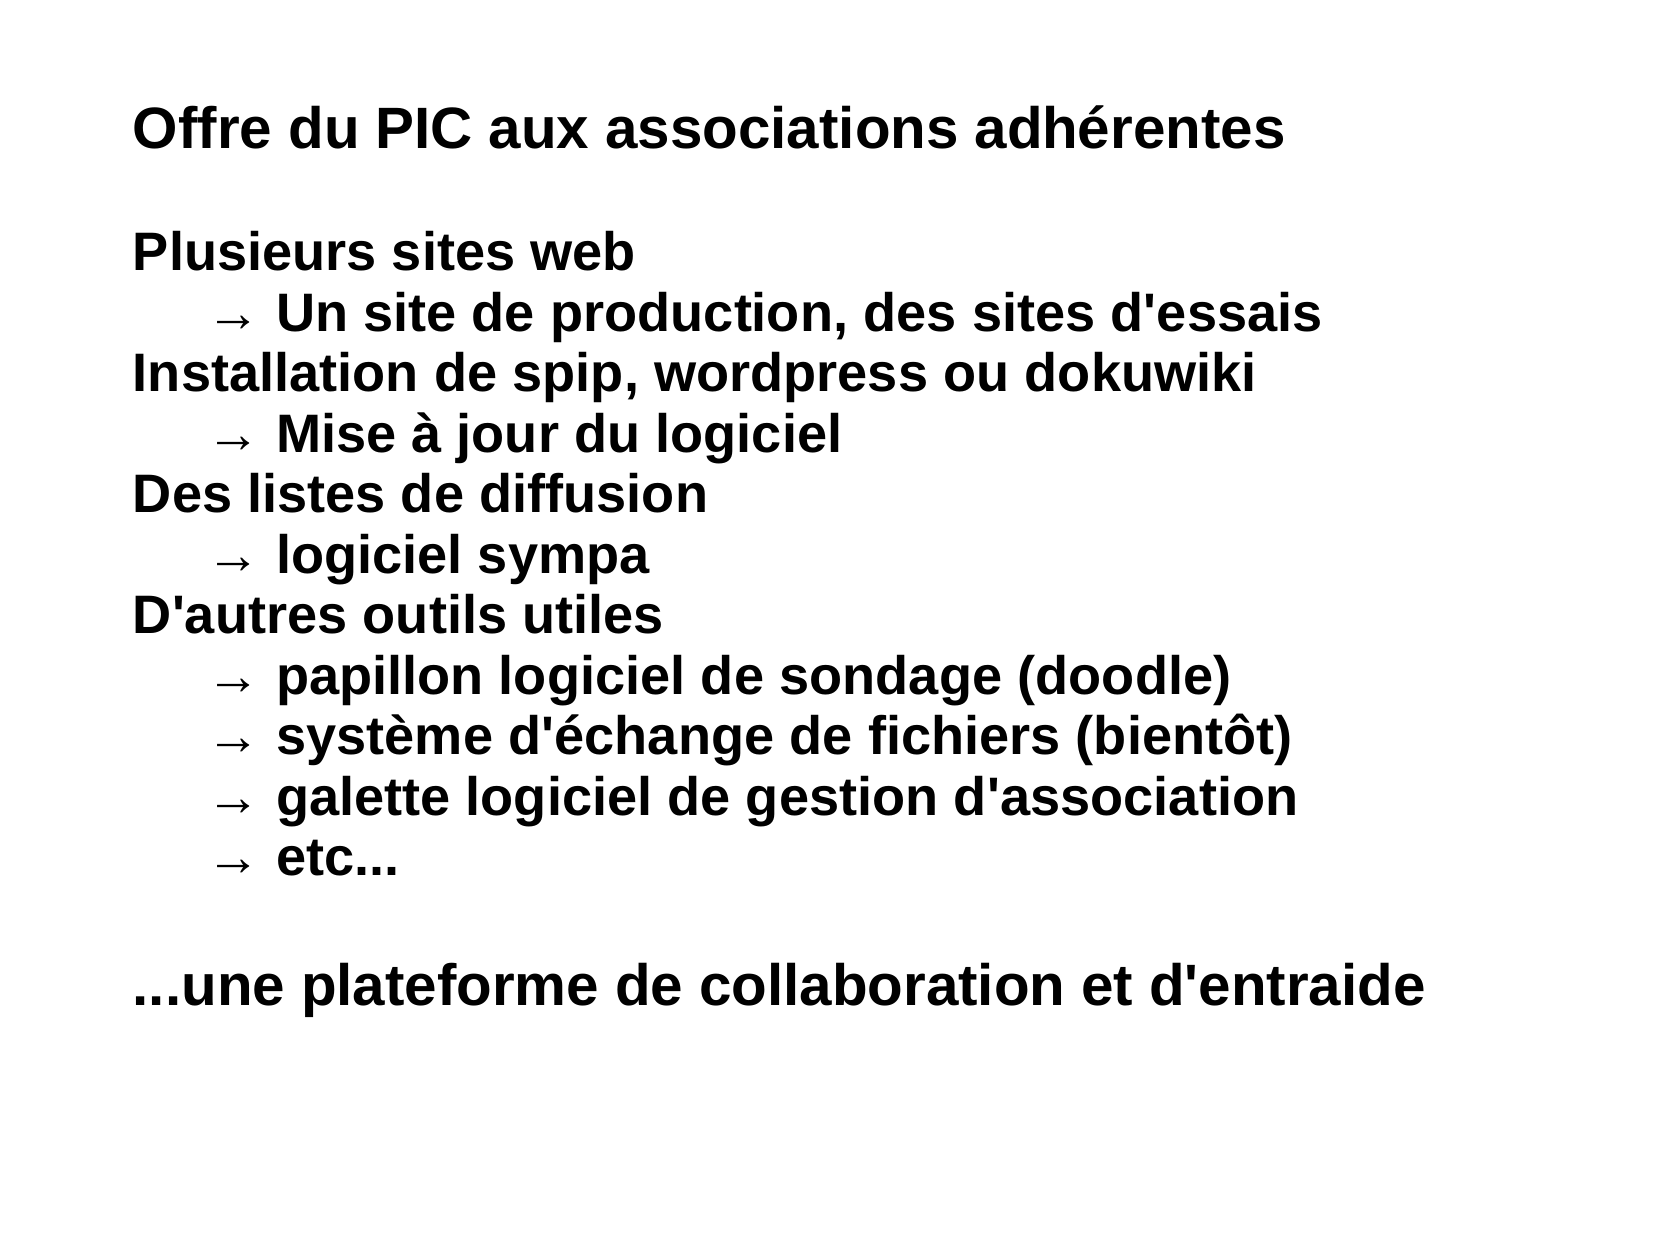

Offre du PIC aux associations adhérentes
Plusieurs sites web
	→ Un site de production, des sites d'essais
Installation de spip, wordpress ou dokuwiki
	→ Mise à jour du logiciel
Des listes de diffusion
	→ logiciel sympa
D'autres outils utiles
	→ papillon logiciel de sondage (doodle)
	→ système d'échange de fichiers (bientôt)
	→ galette logiciel de gestion d'association
	→ etc...
...une plateforme de collaboration et d'entraide